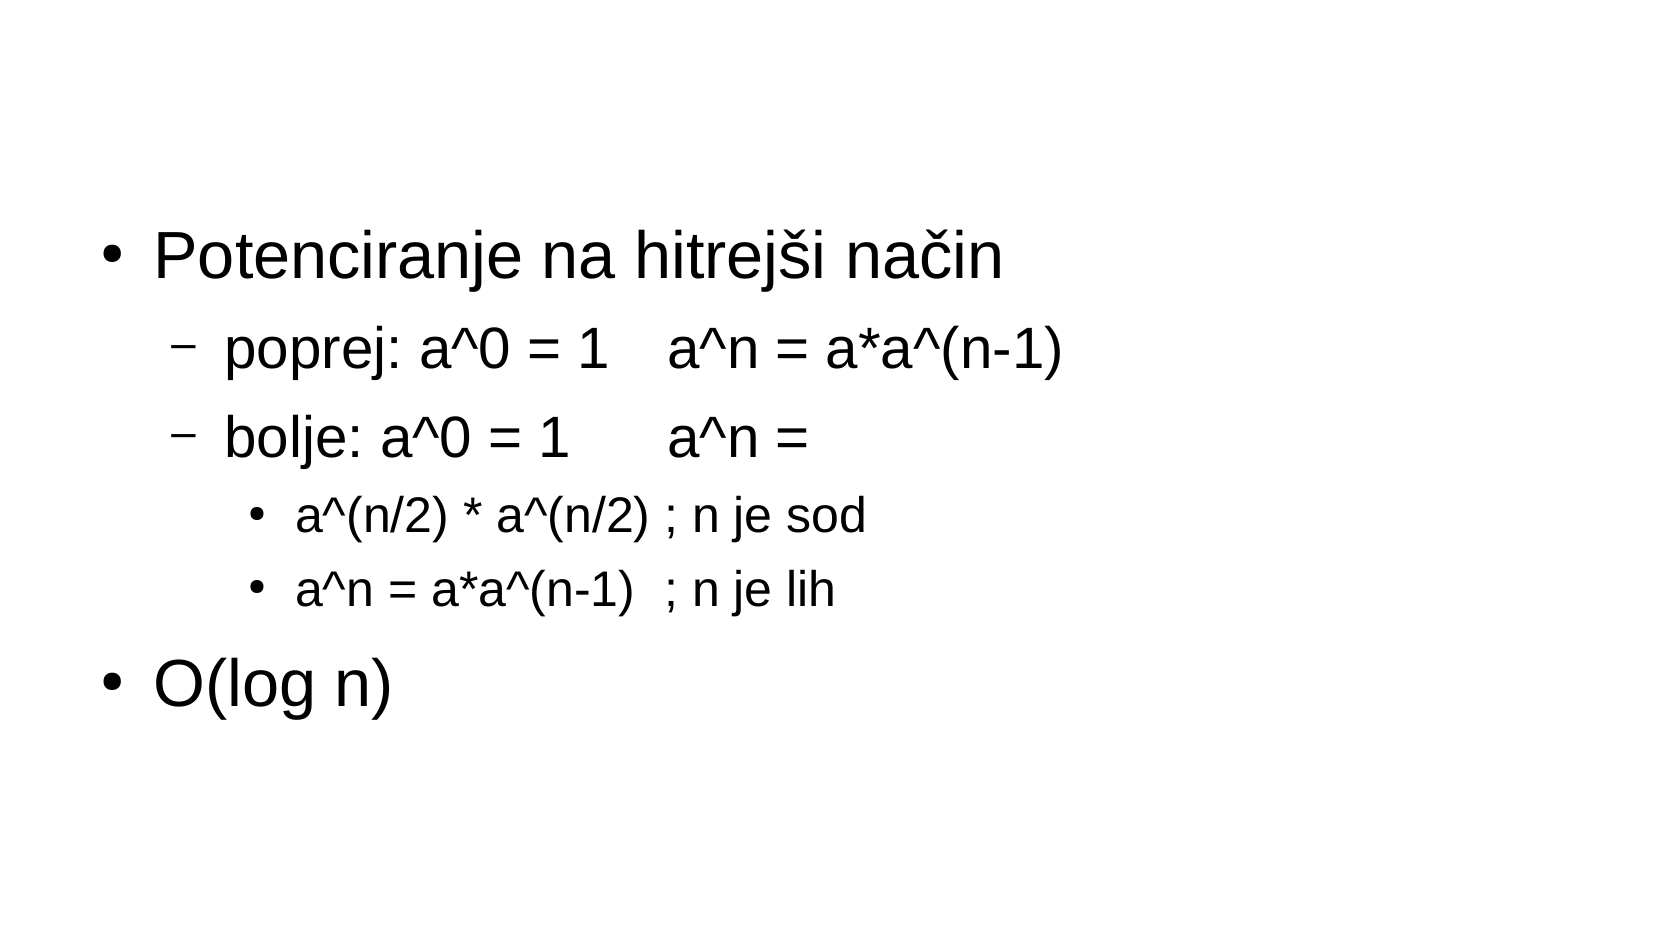

#
Potenciranje na hitrejši način
poprej: a^0 = 1	a^n = a*a^(n-1)
bolje: a^0 = 1		a^n =
a^(n/2) * a^(n/2)	; n je sod
a^n = a*a^(n-1)	; n je lih
O(log n)